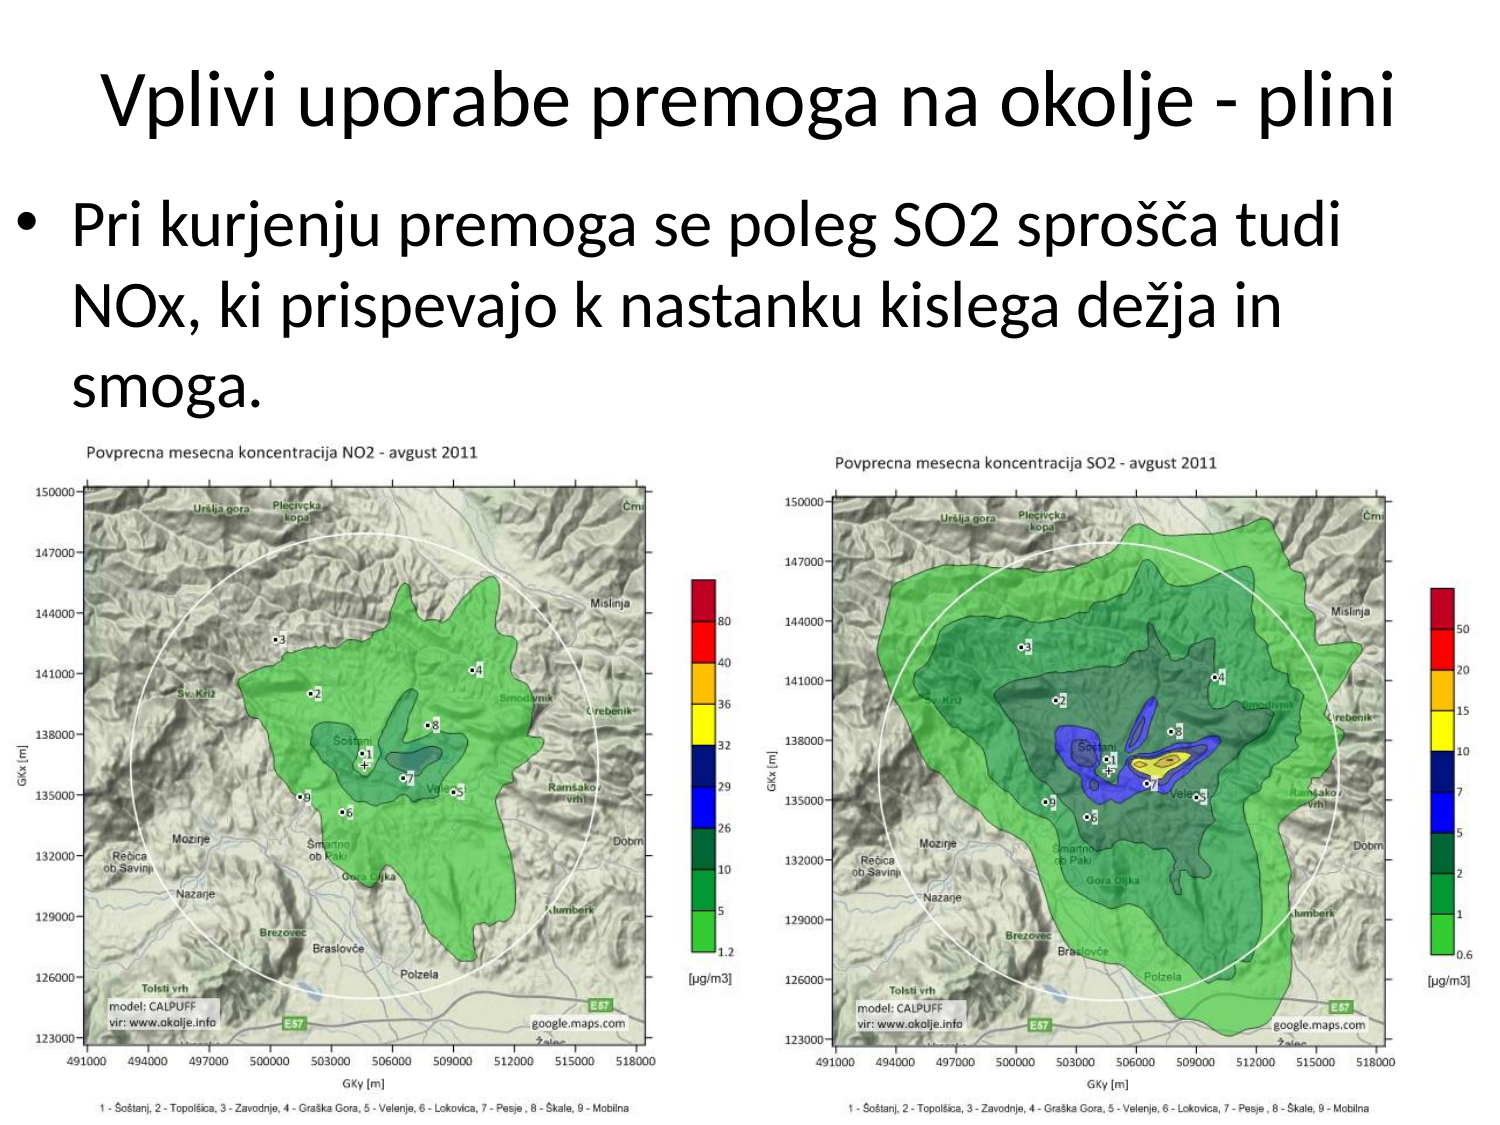

# Vplivi uporabe premoga na okolje - plini
Pri kurjenju premoga se poleg SO2 sprošča tudi NOx, ki prispevajo k nastanku kislega dežja in smoga.